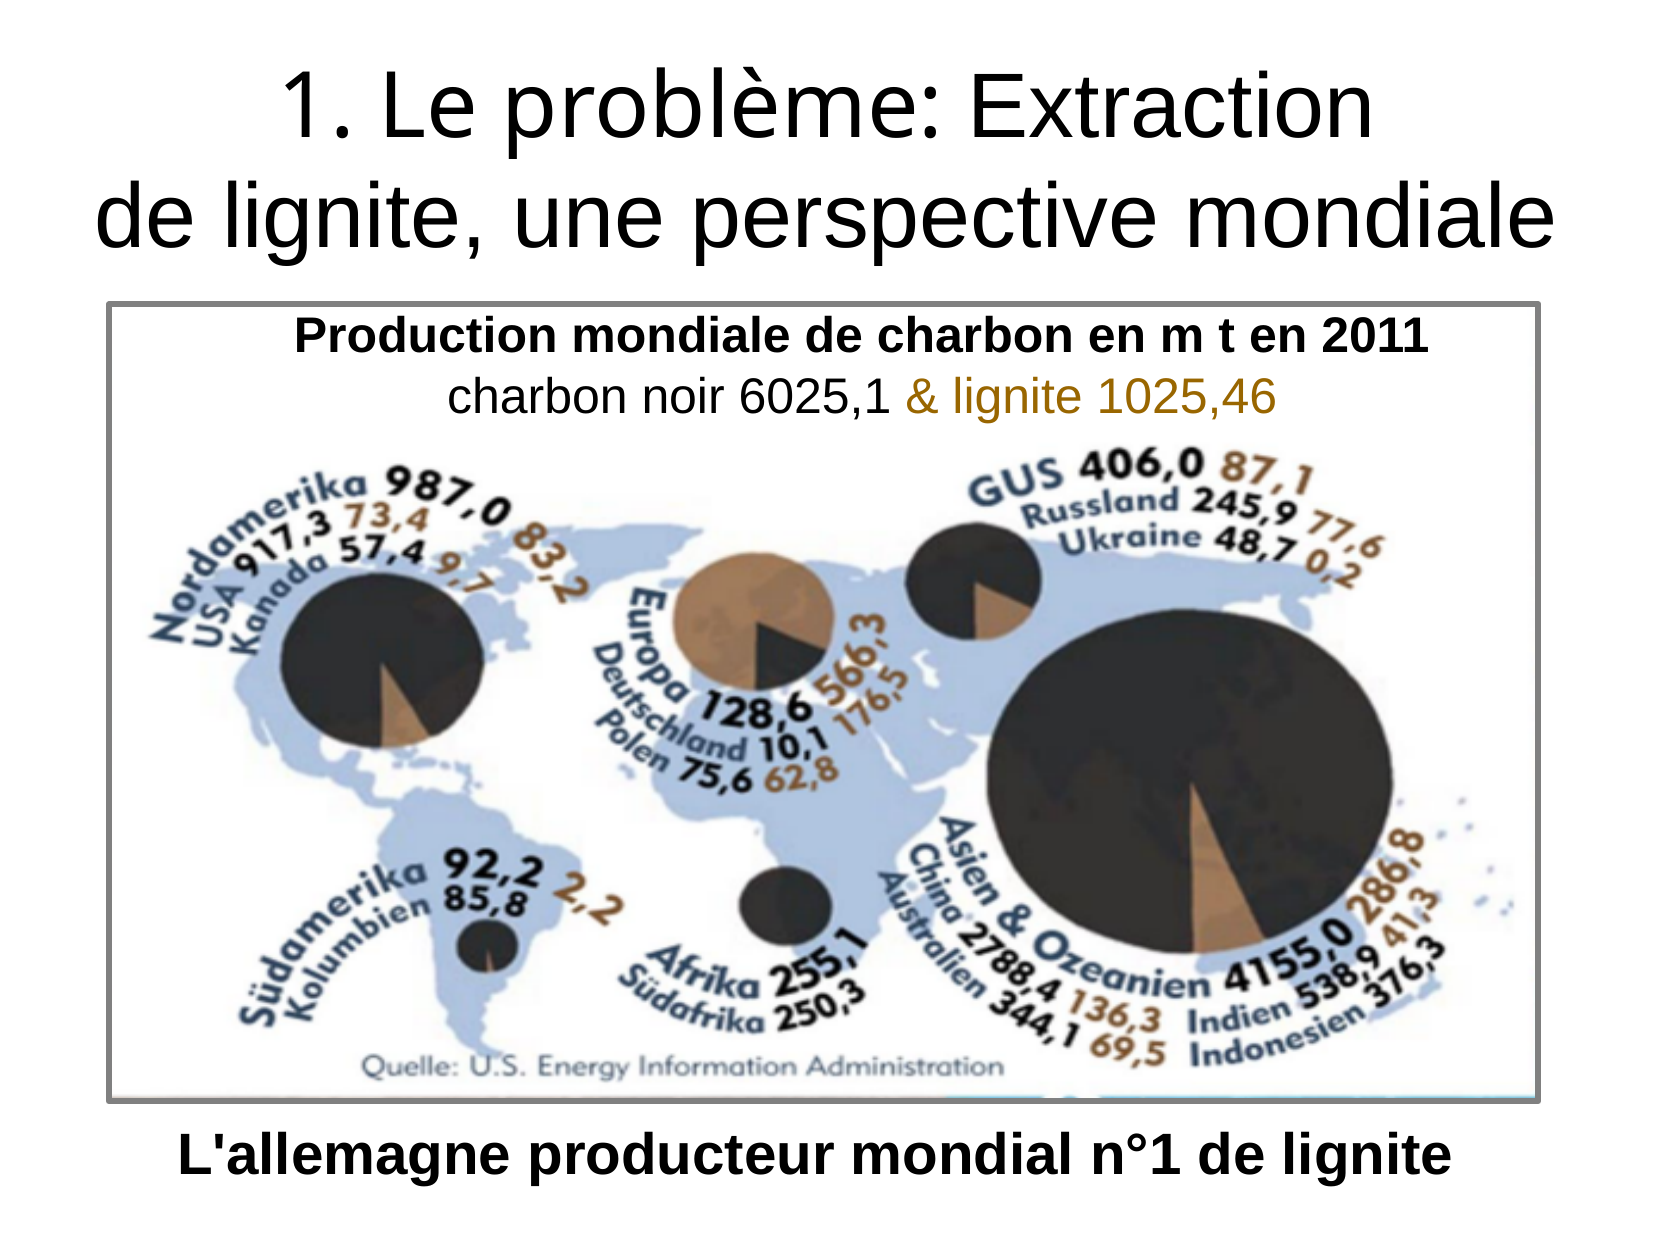

# 1. Le problème: Extraction de lignite, une perspective mondiale
Production mondiale de charbon en m t en 2011
charbon noir 6025,1 & lignite 1025,46
L'allemagne producteur mondial n°1 de lignite